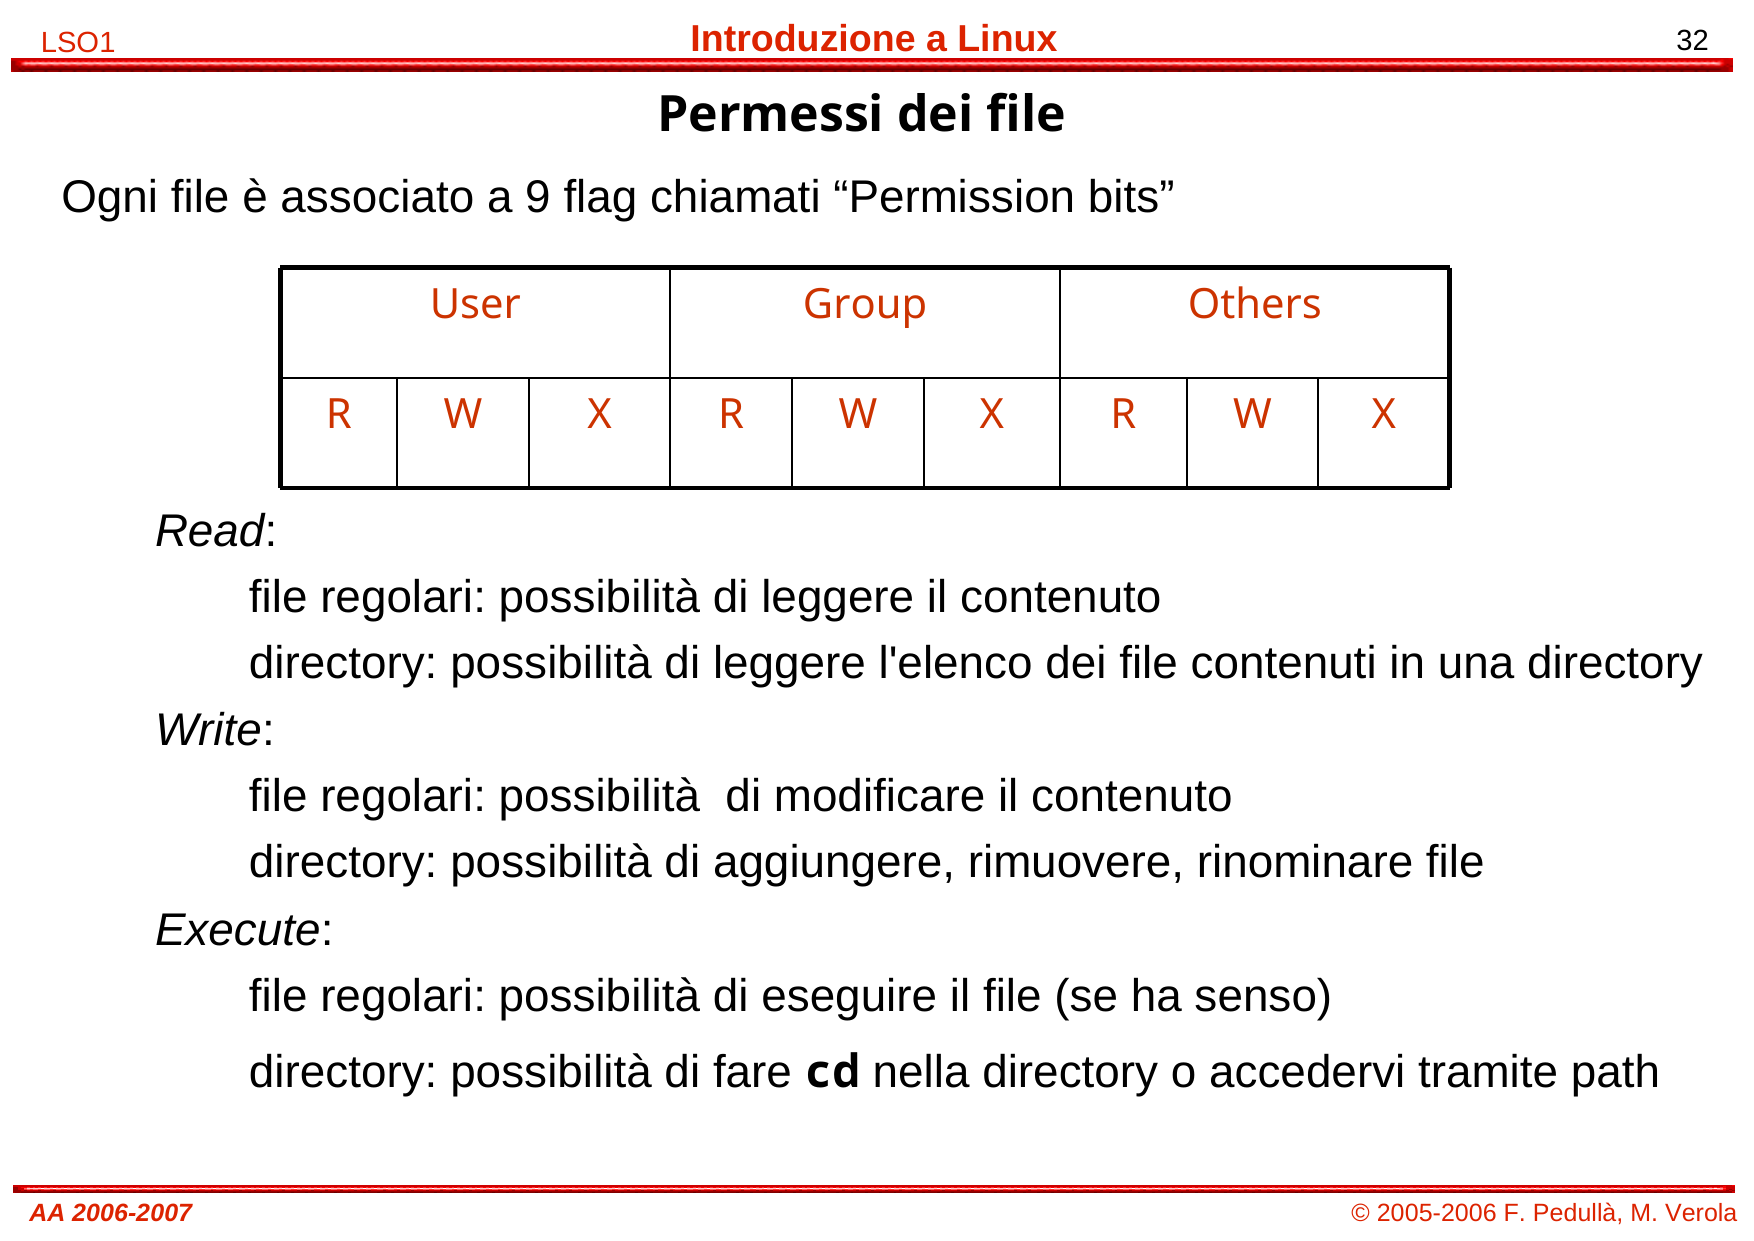

# Permessi dei file
Ogni file è associato a 9 flag chiamati “Permission bits”
Read:
file regolari: possibilità di leggere il contenuto
directory: possibilità di leggere l'elenco dei file contenuti in una directory
Write:
file regolari: possibilità di modificare il contenuto
directory: possibilità di aggiungere, rimuovere, rinominare file
Execute:
file regolari: possibilità di eseguire il file (se ha senso)
directory: possibilità di fare cd nella directory o accedervi tramite path
User
Group
Others
R
W
X
R
W
X
R
W
X